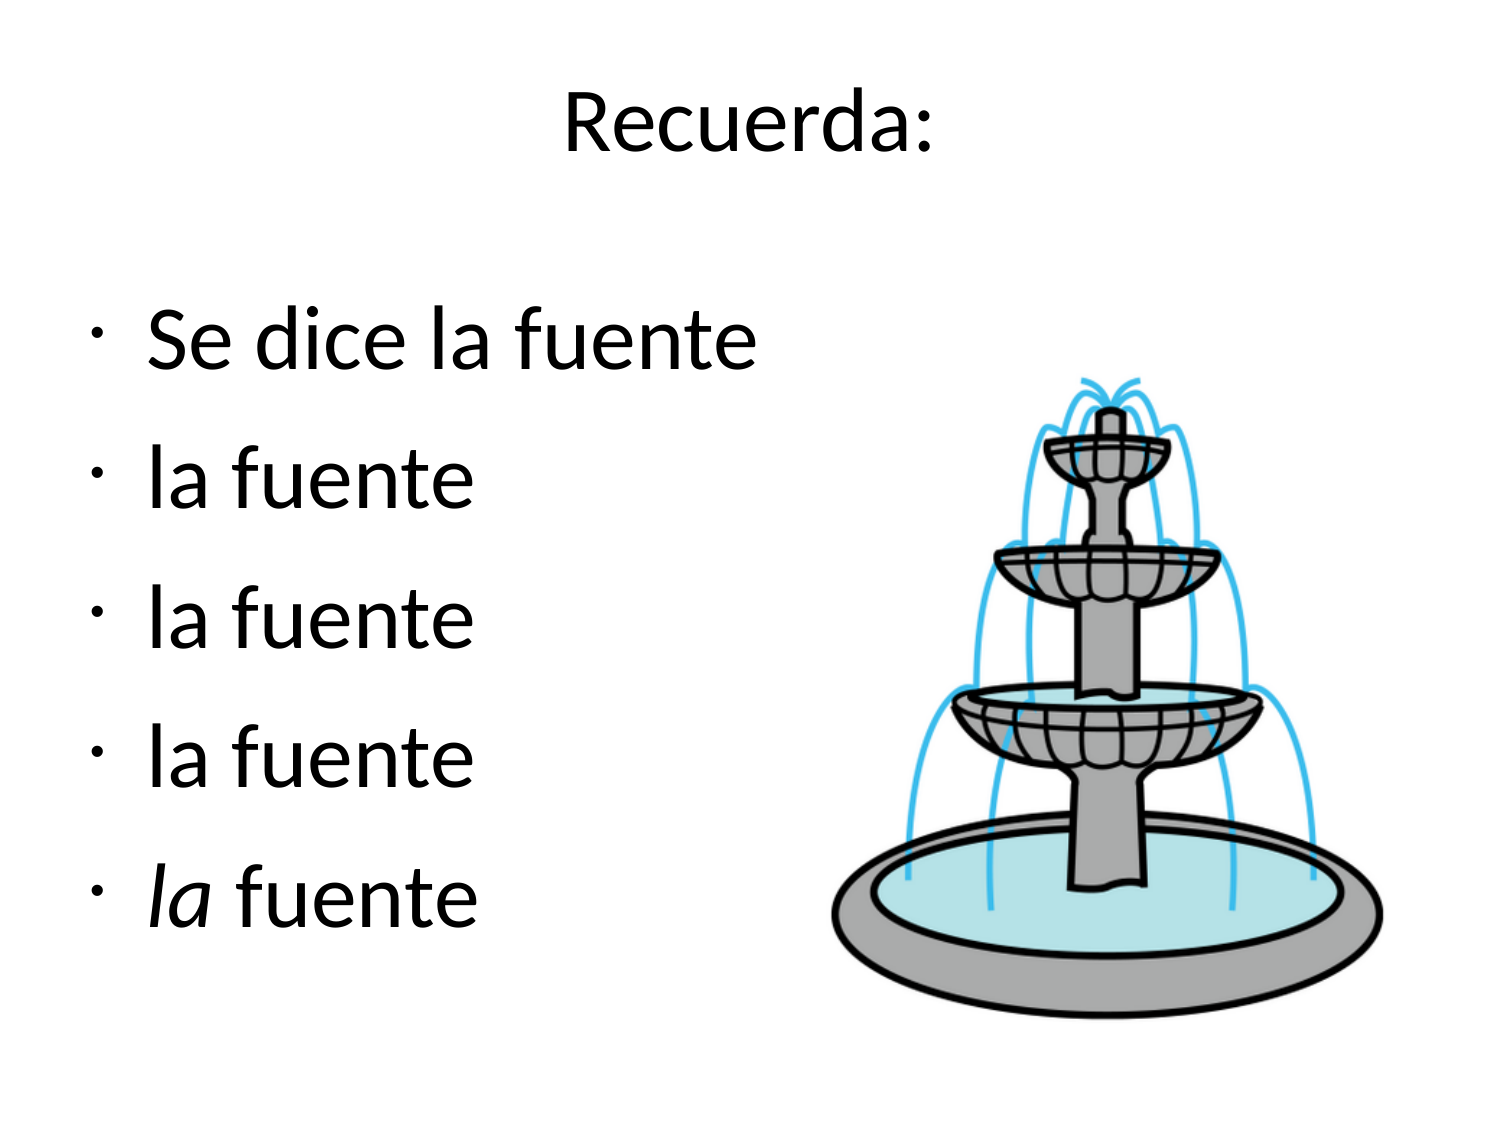

# Recuerda:
Se dice la fuente
la fuente
la fuente
la fuente
la fuente